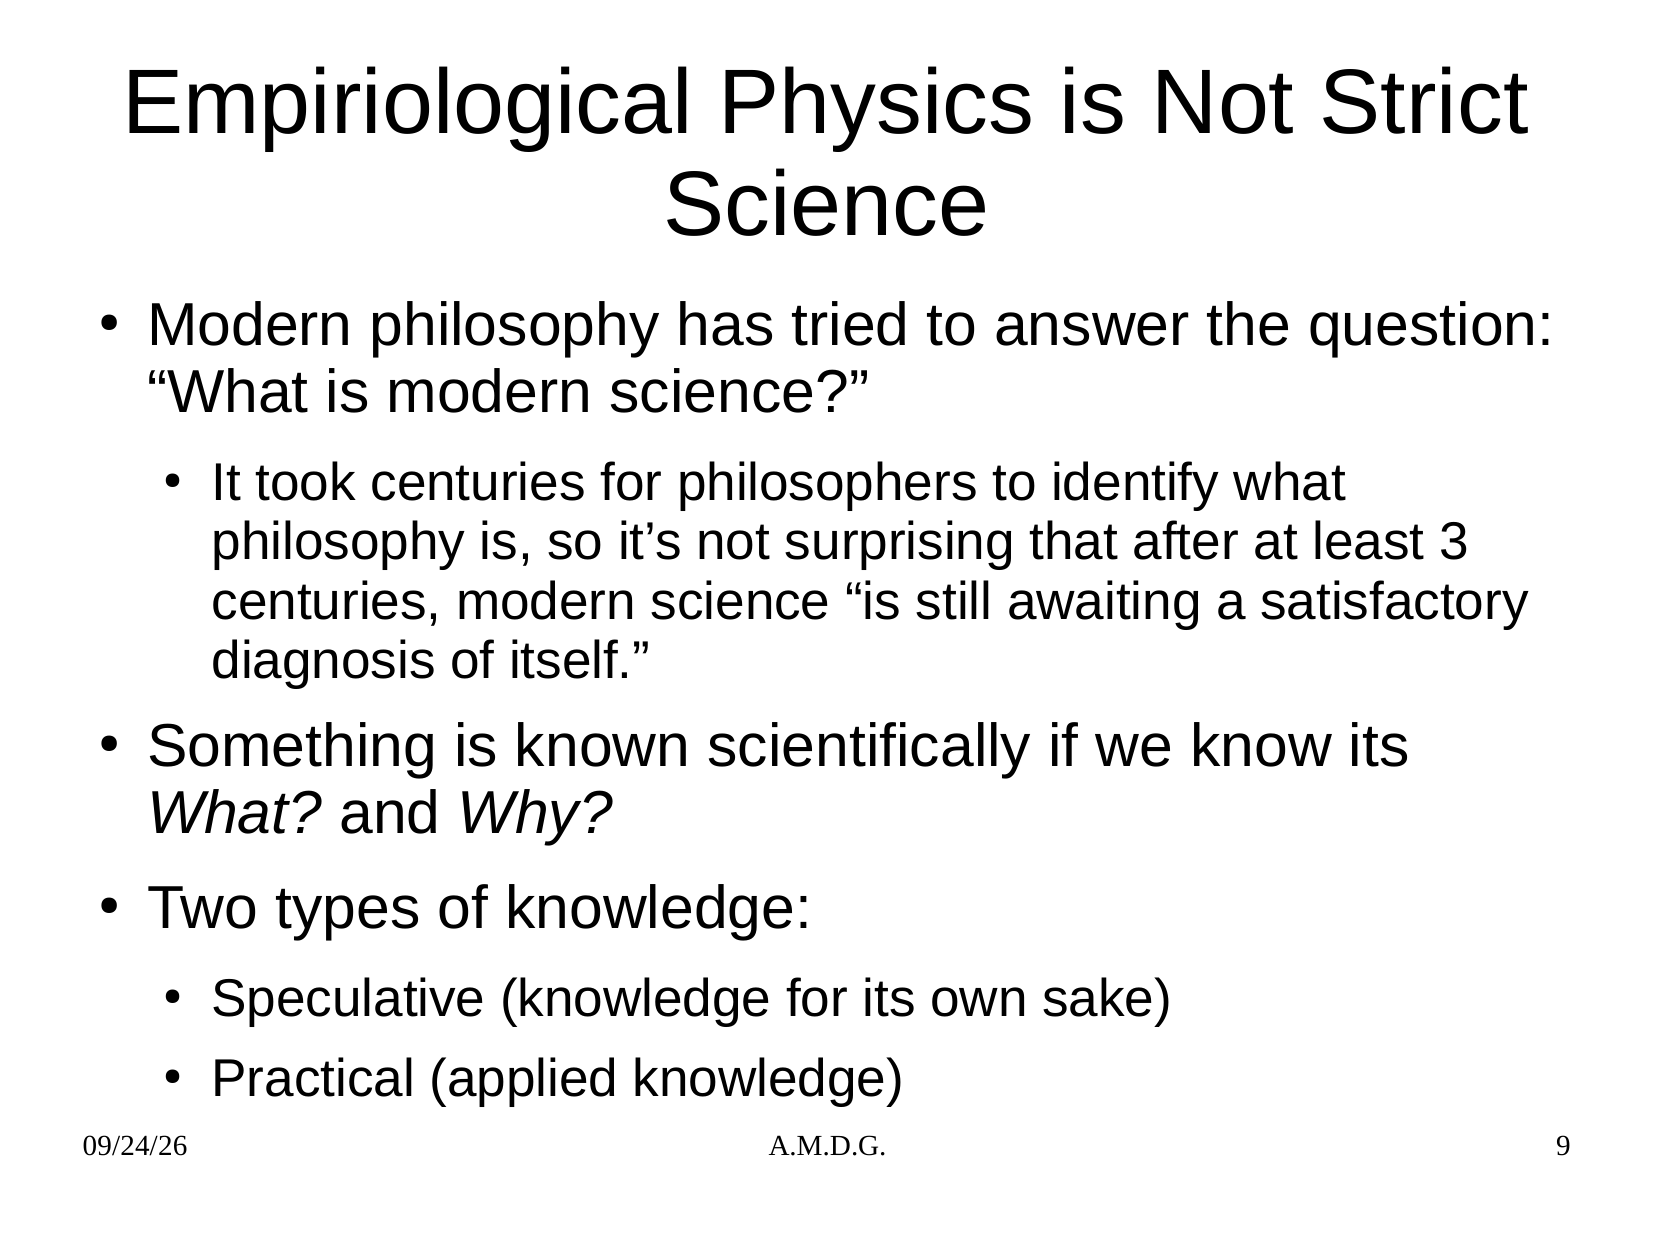

# Empiriological Physics is Not Strict Science
Modern philosophy has tried to answer the question: “What is modern science?”
It took centuries for philosophers to identify what philosophy is, so it’s not surprising that after at least 3 centuries, modern science “is still awaiting a satisfactory diagnosis of itself.”
Something is known scientifically if we know its What? and Why?
Two types of knowledge:
Speculative (knowledge for its own sake)
Practical (applied knowledge)
`
A.M.D.G.
9